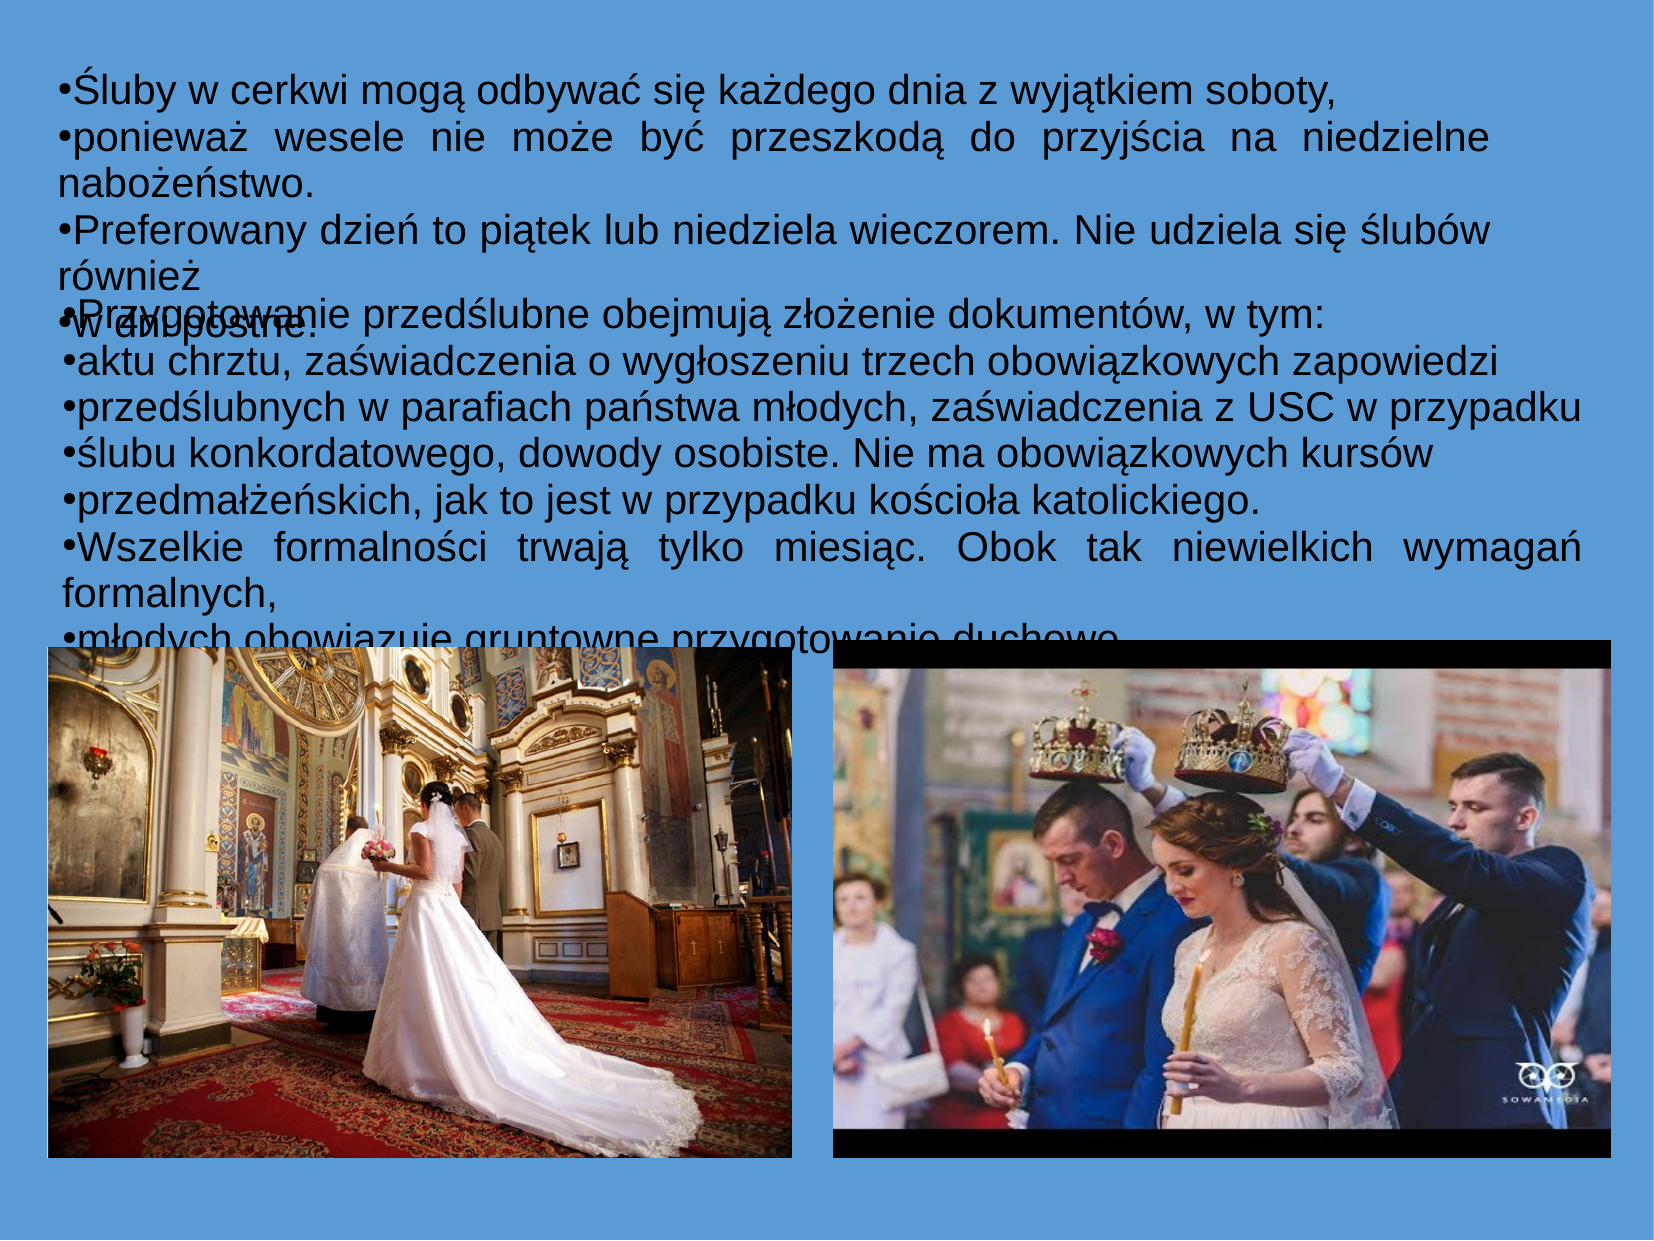

Śluby w cerkwi mogą odbywać się każdego dnia z wyjątkiem soboty,
ponieważ wesele nie może być przeszkodą do przyjścia na niedzielne nabożeństwo.
Preferowany dzień to piątek lub niedziela wieczorem. Nie udziela się ślubów również
w dni postne.
Przygotowanie przedślubne obejmują złożenie dokumentów, w tym:
aktu chrztu, zaświadczenia o wygłoszeniu trzech obowiązkowych zapowiedzi
przedślubnych w parafiach państwa młodych, zaświadczenia z USC w przypadku
ślubu konkordatowego, dowody osobiste. Nie ma obowiązkowych kursów
przedmałżeńskich, jak to jest w przypadku kościoła katolickiego.
Wszelkie formalności trwają tylko miesiąc. Obok tak niewielkich wymagań formalnych,
młodych obowiązuje gruntowne przygotowanie duchowe.